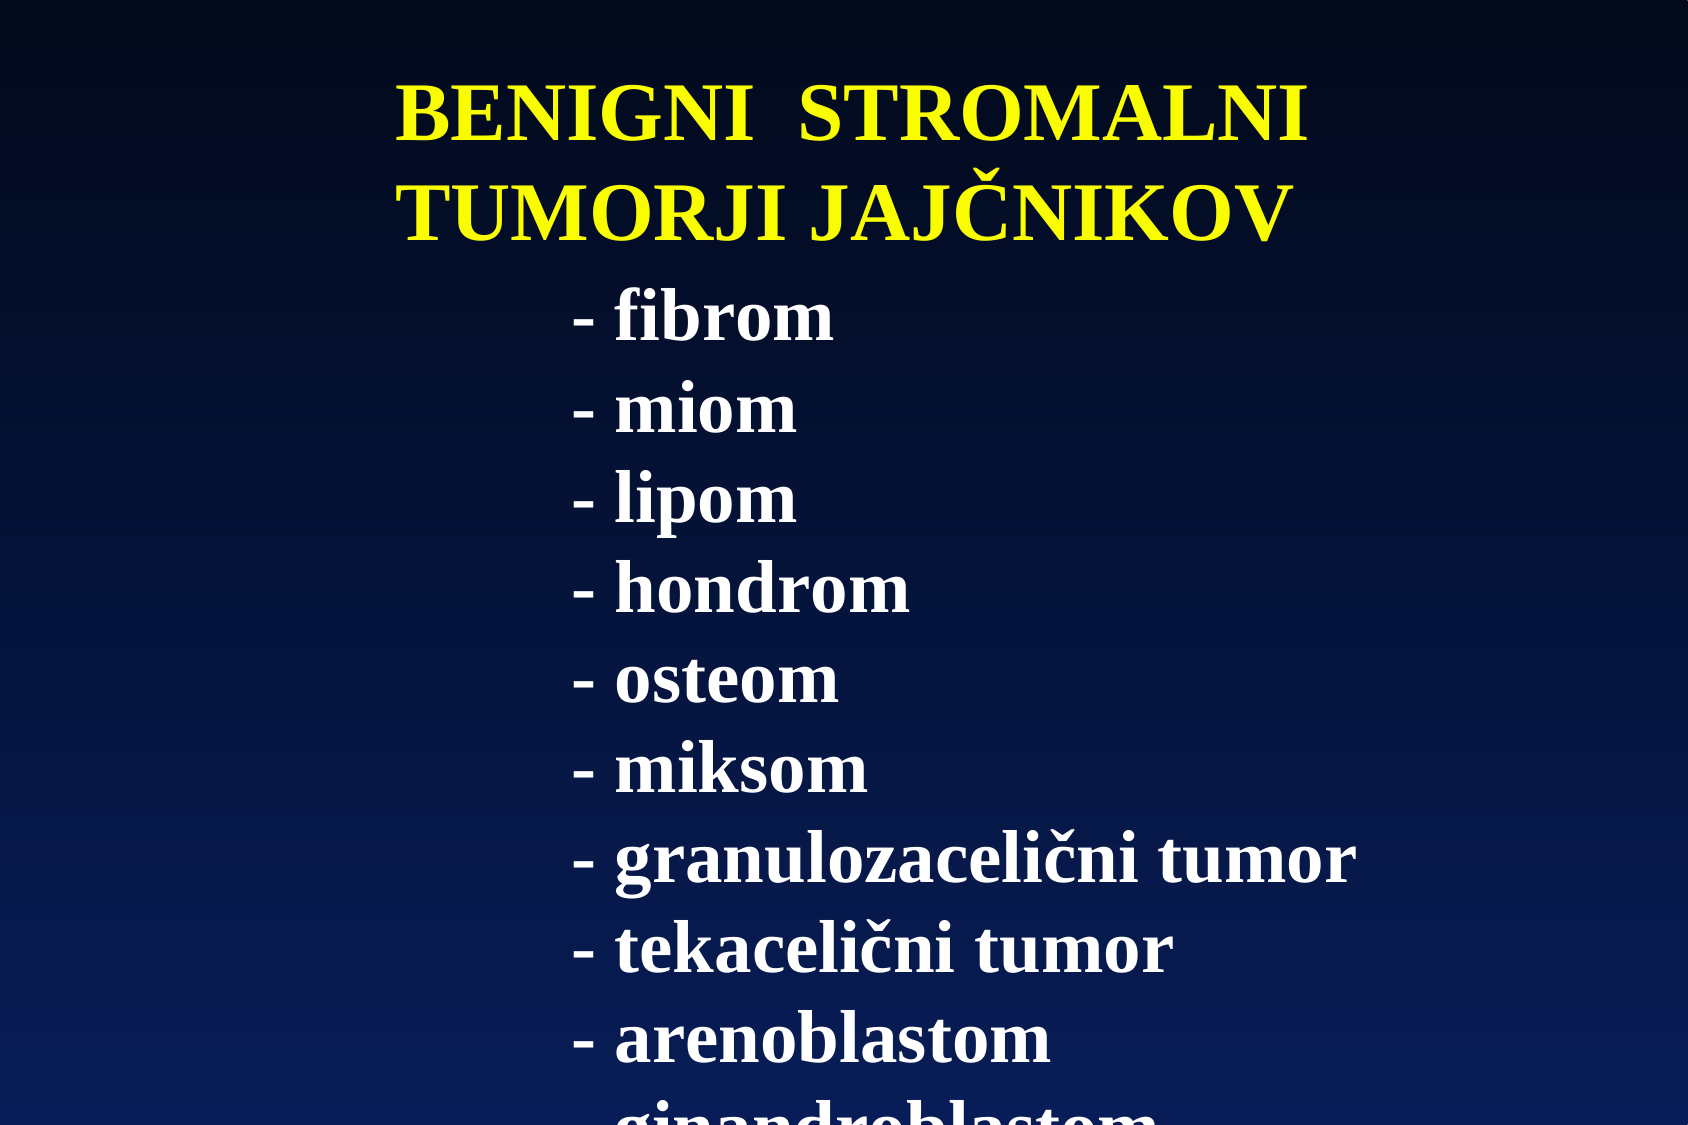

# BENIGNI STROMALNI TUMORJI JAJČNIKOV - fibrom - miom - lipom - hondrom - osteom - miksom - granulozacelični tumor - tekacelični tumor - arenoblastom - ginandroblastom